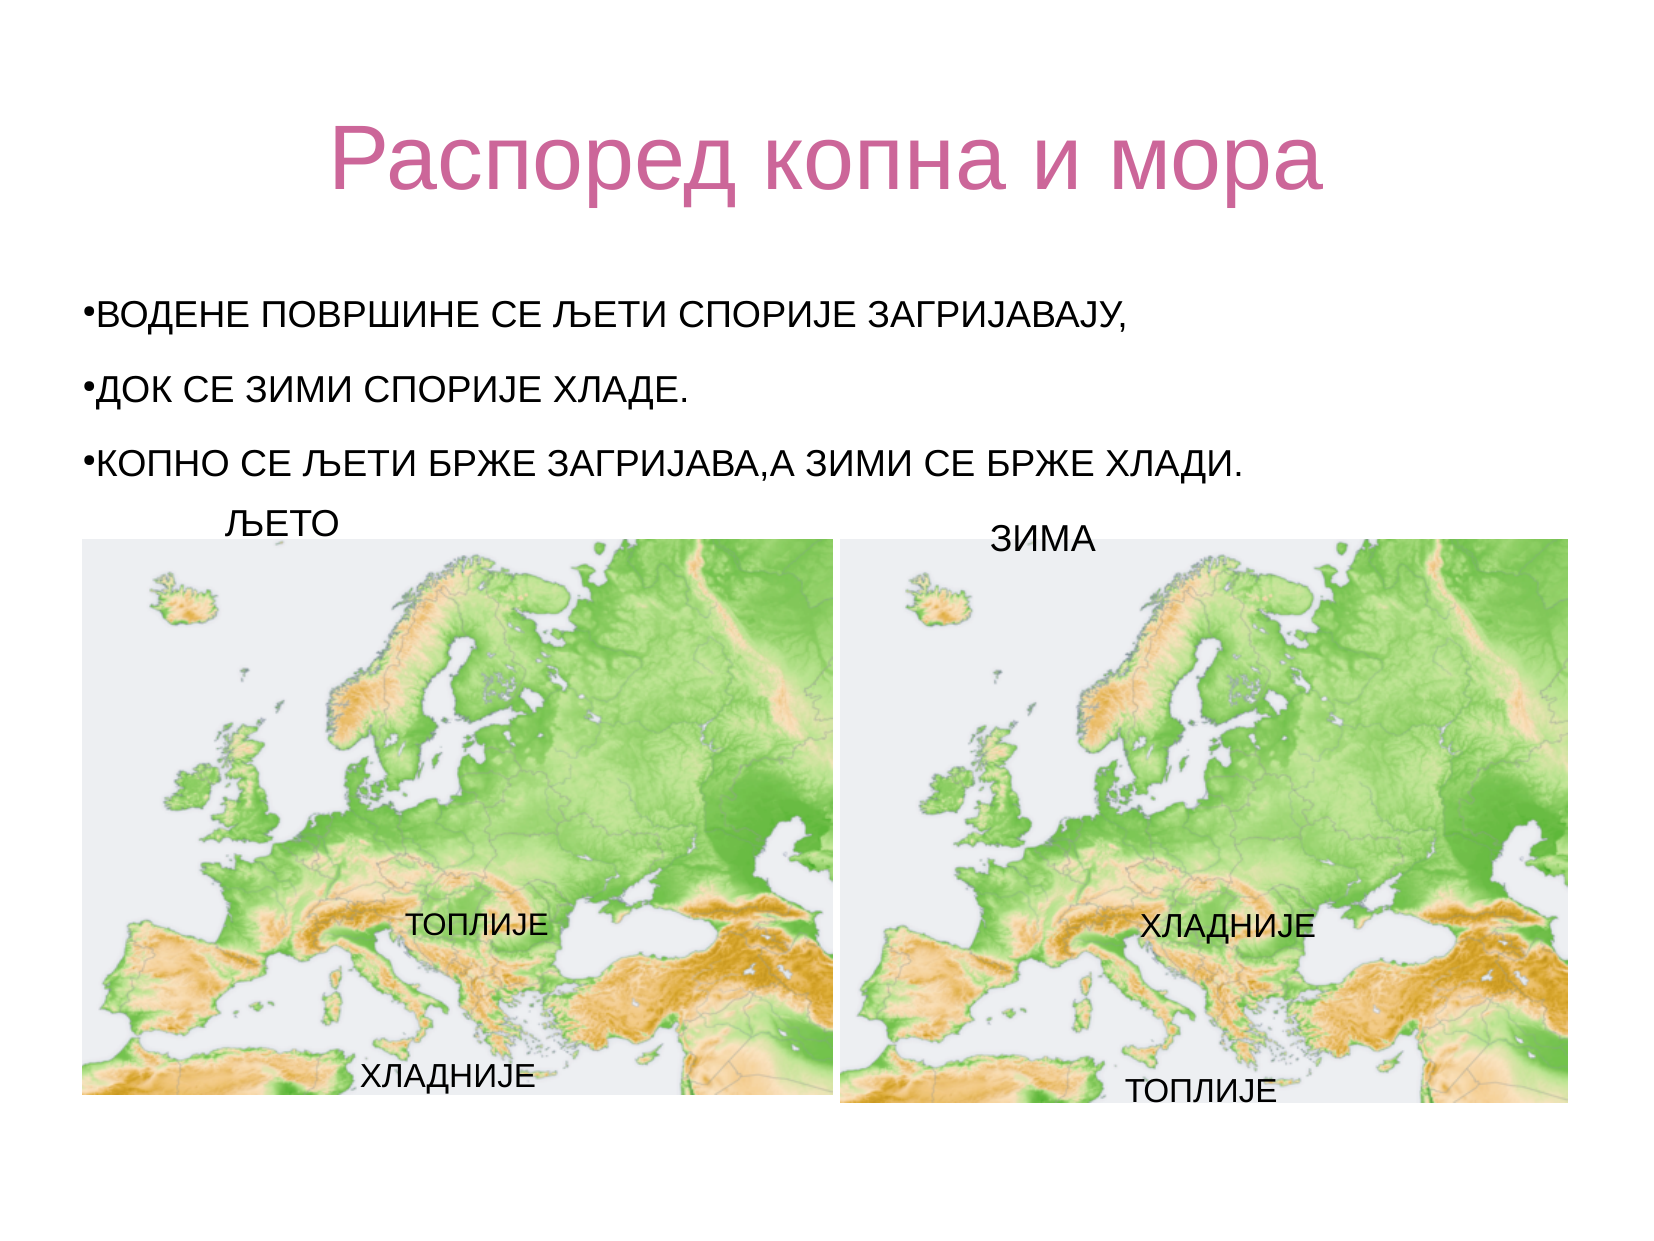

# Распоред копна и мора
ВОДЕНЕ ПОВРШИНЕ СЕ ЉЕТИ СПОРИЈЕ ЗАГРИЈАВАЈУ,
ДОК СЕ ЗИМИ СПОРИЈЕ ХЛАДЕ.
КОПНО СЕ ЉЕТИ БРЖЕ ЗАГРИЈАВА,А ЗИМИ СЕ БРЖЕ ХЛАДИ.
ЉЕТО
ЗИМА
ТОПЛИЈЕ
ХЛАДНИЈЕ
ХЛАДНИЈЕ
ТОПЛИЈЕ